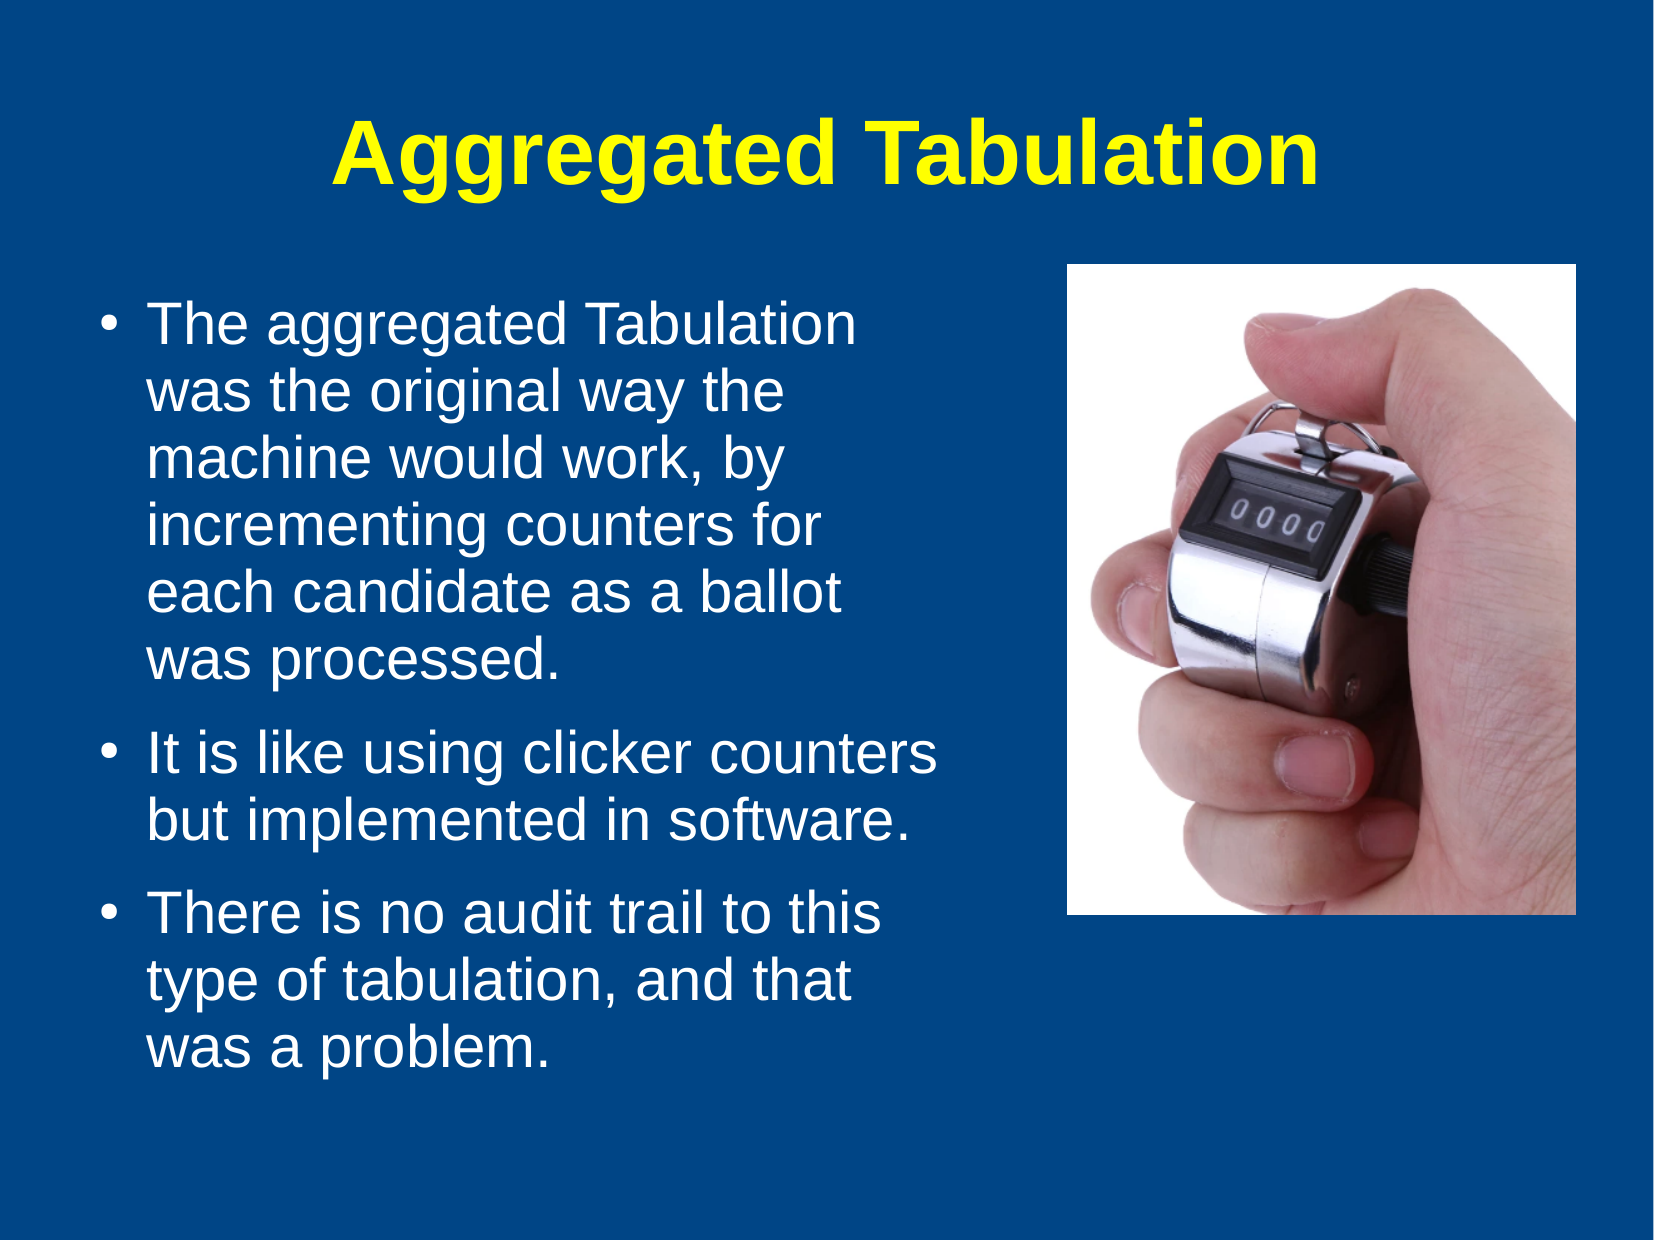

# Aggregated Tabulation
The aggregated Tabulation was the original way the machine would work, by incrementing counters for each candidate as a ballot was processed.
It is like using clicker counters but implemented in software.
There is no audit trail to this type of tabulation, and that was a problem.